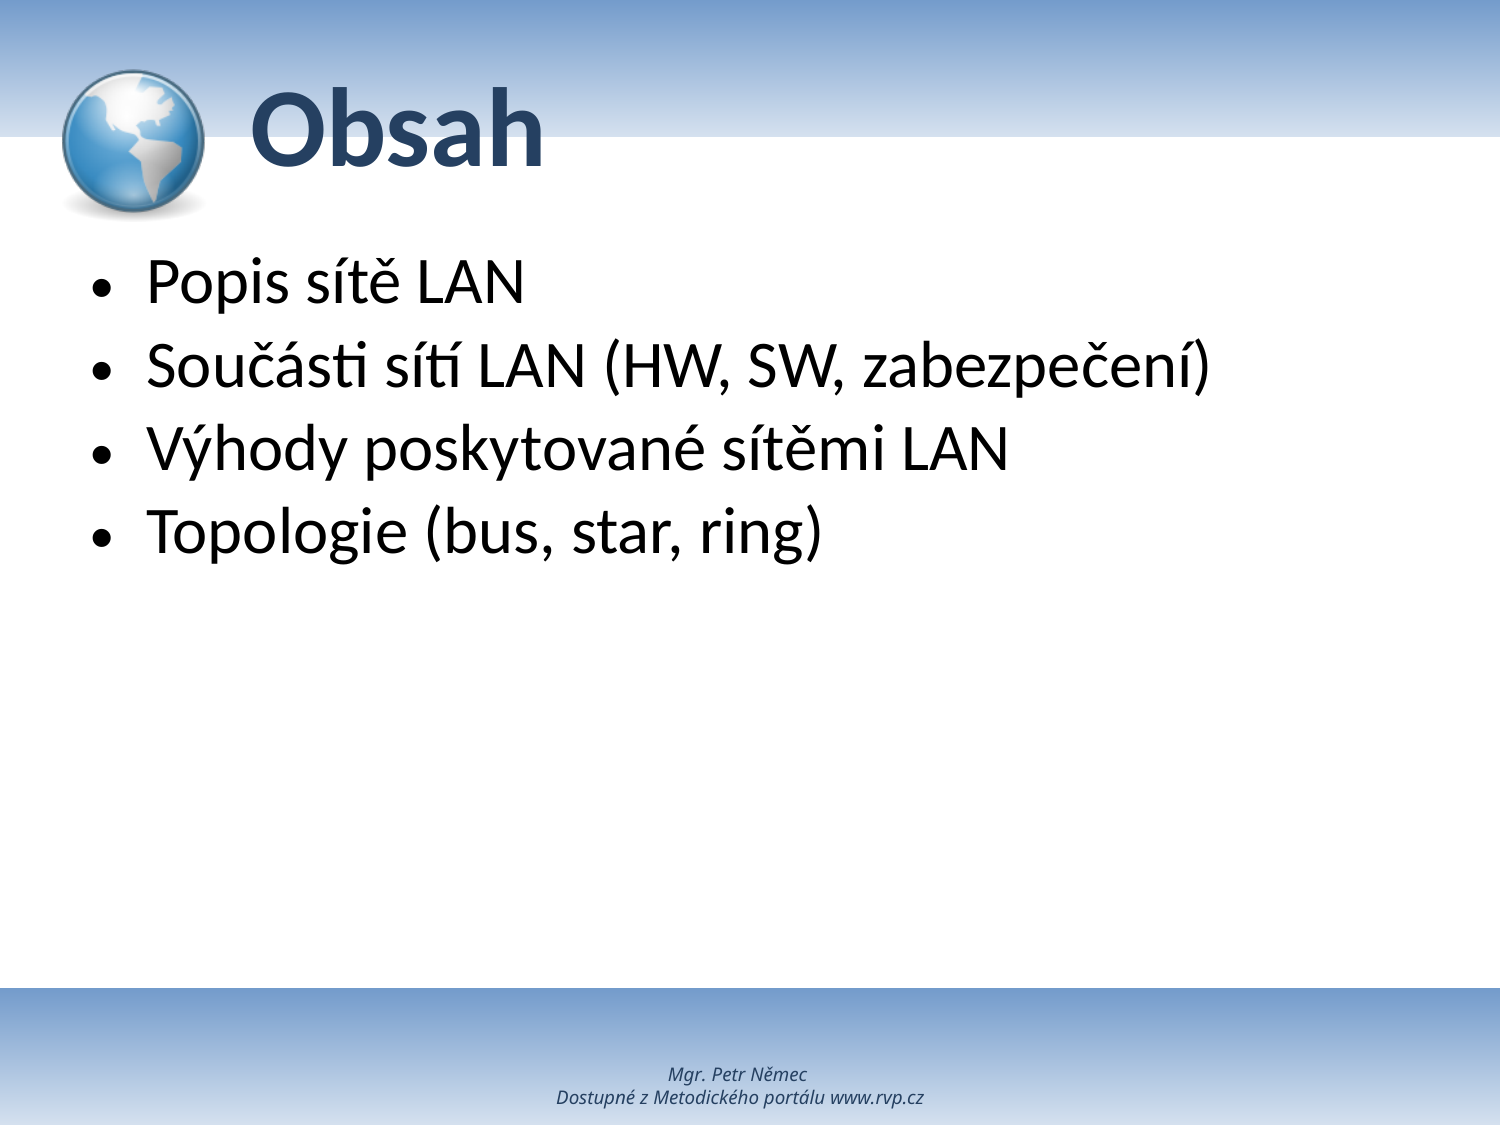

# Obsah
Popis sítě LAN
Součásti sítí LAN (HW, SW, zabezpečení)
Výhody poskytované sítěmi LAN
Topologie (bus, star, ring)